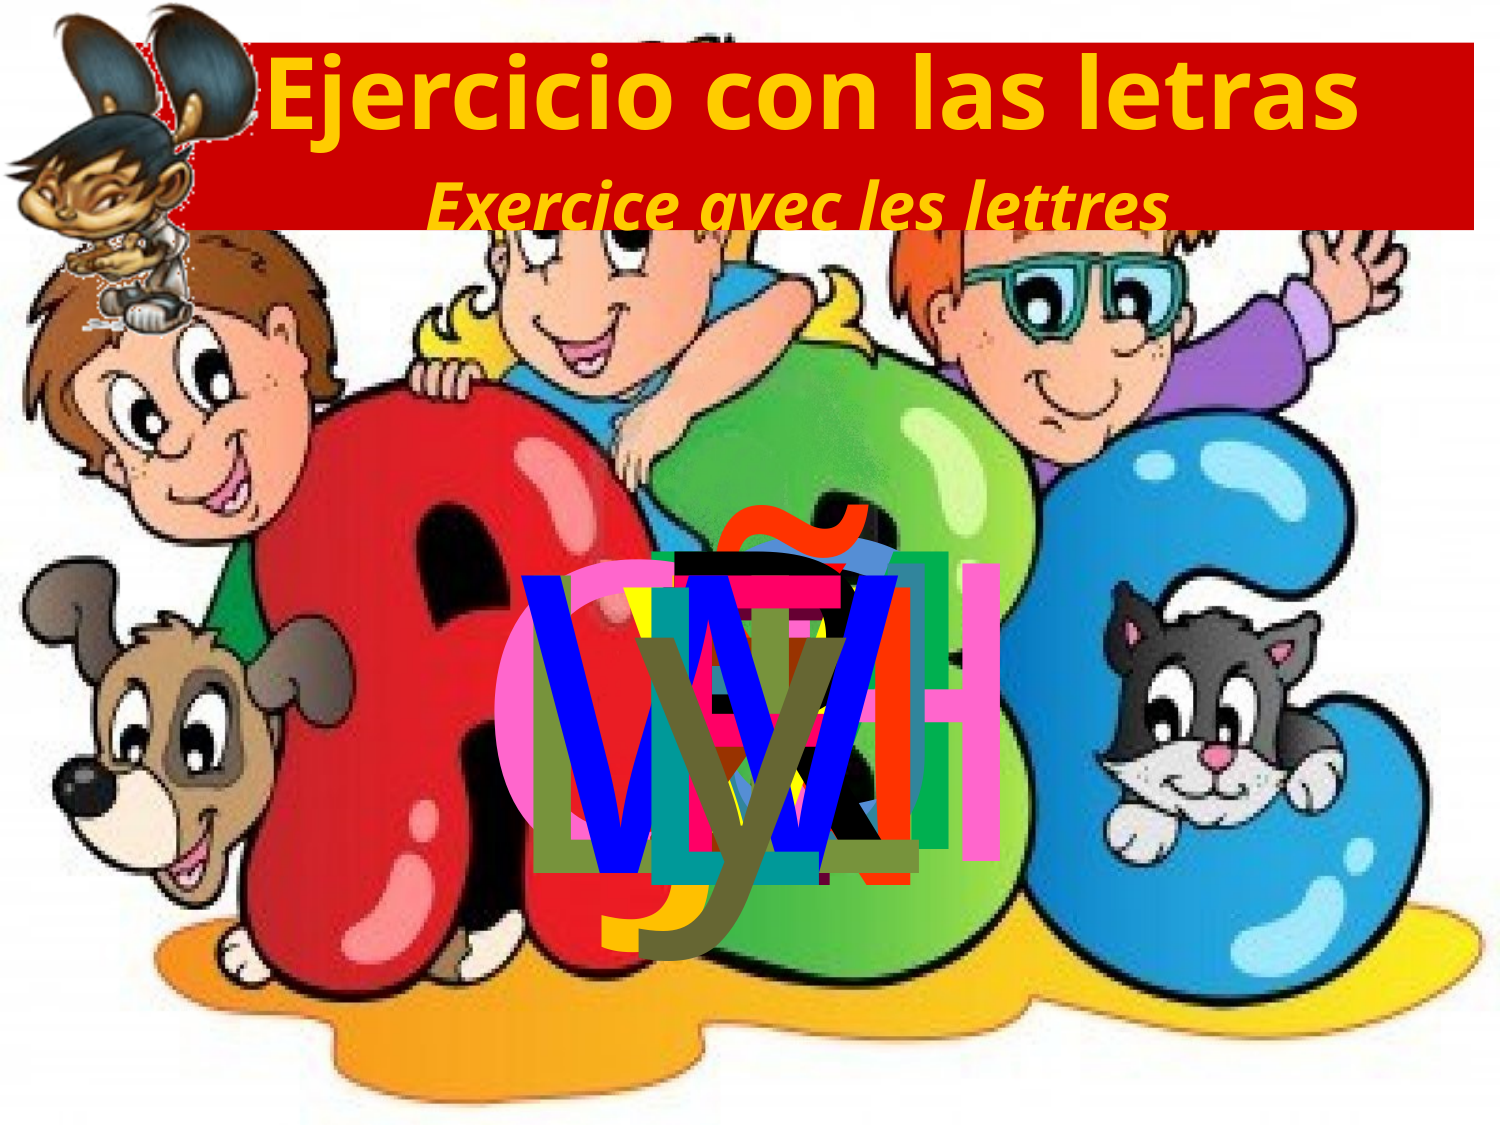

# Ejercicio con las letras Exercice avec les lettres
C
M
R
CH
X
z
y
U
LL
W
J
F
L
E
V
Ñ